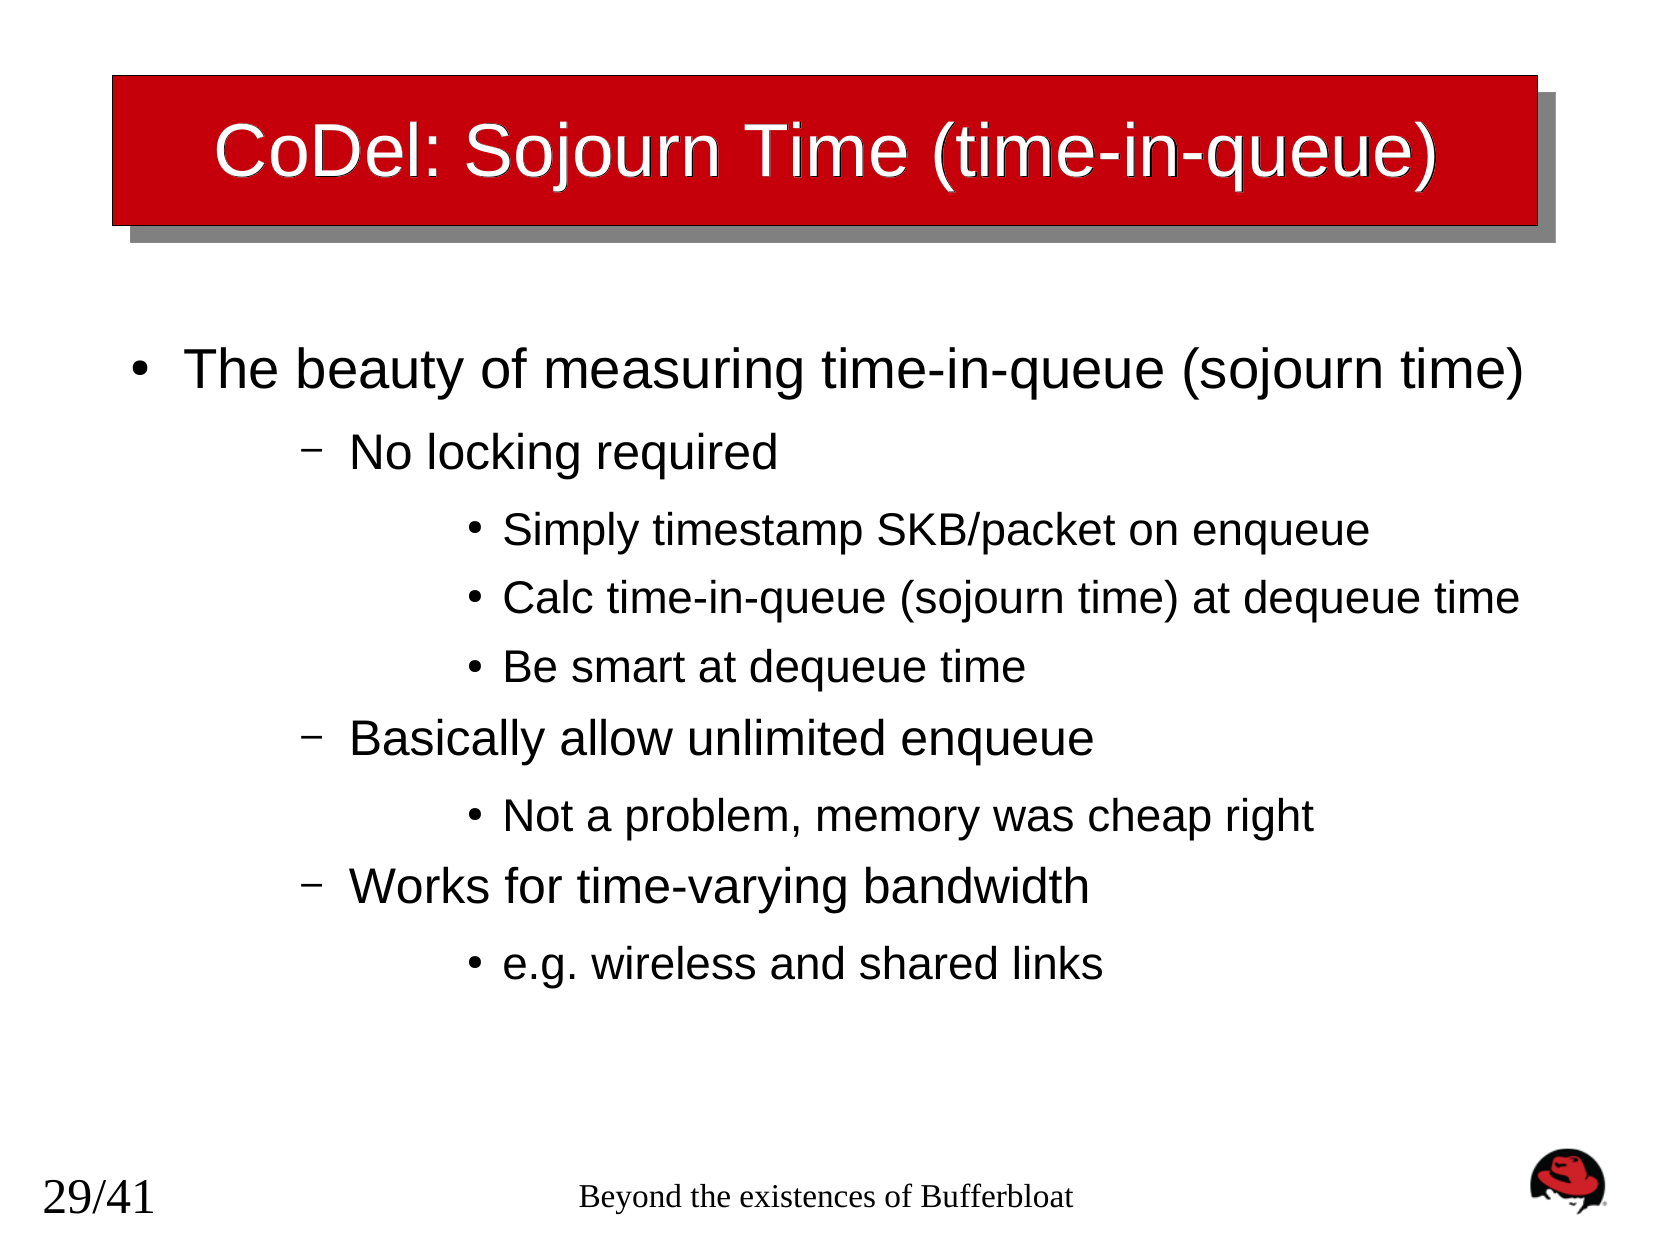

# CoDel: Sojourn Time (time-in-queue)
The beauty of measuring time-in-queue (sojourn time)
No locking required
Simply timestamp SKB/packet on enqueue
Calc time-in-queue (sojourn time) at dequeue time
Be smart at dequeue time
Basically allow unlimited enqueue
Not a problem, memory was cheap right
Works for time-varying bandwidth
e.g. wireless and shared links